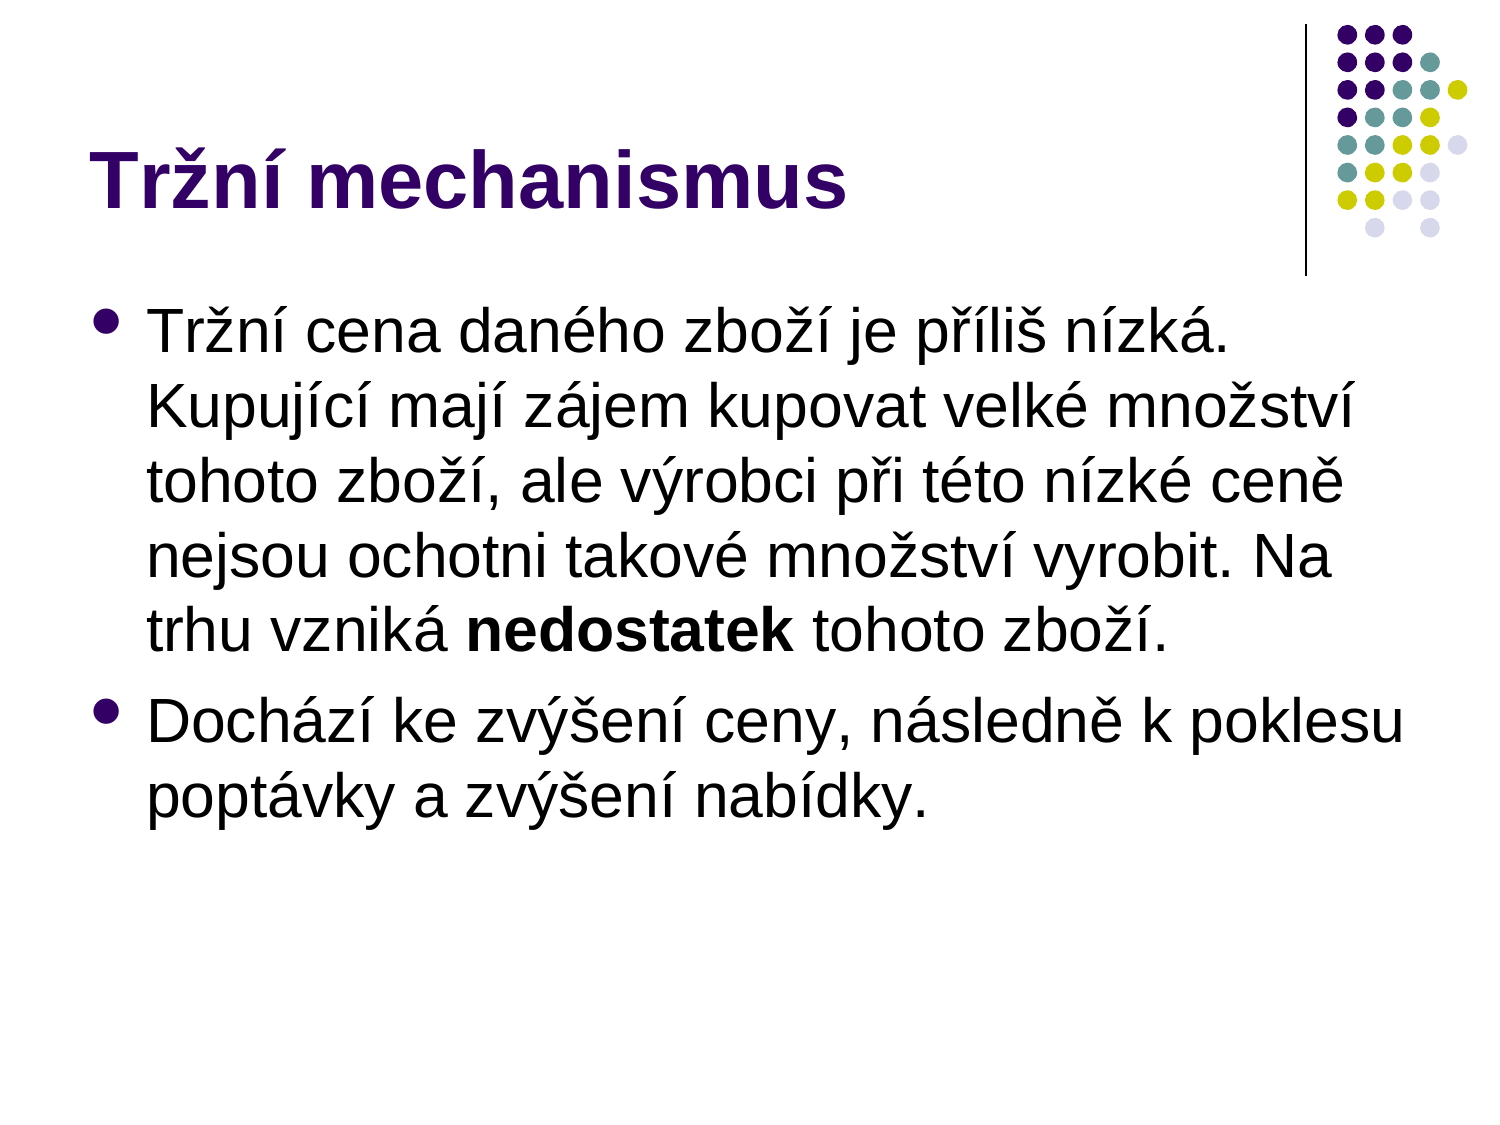

# Tržní mechanismus
Tržní cena daného zboží je příliš nízká. Kupující mají zájem kupovat velké množství tohoto zboží, ale výrobci při této nízké ceně nejsou ochotni takové množství vyrobit. Na trhu vzniká nedostatek tohoto zboží.
Dochází ke zvýšení ceny, následně k poklesu poptávky a zvýšení nabídky.